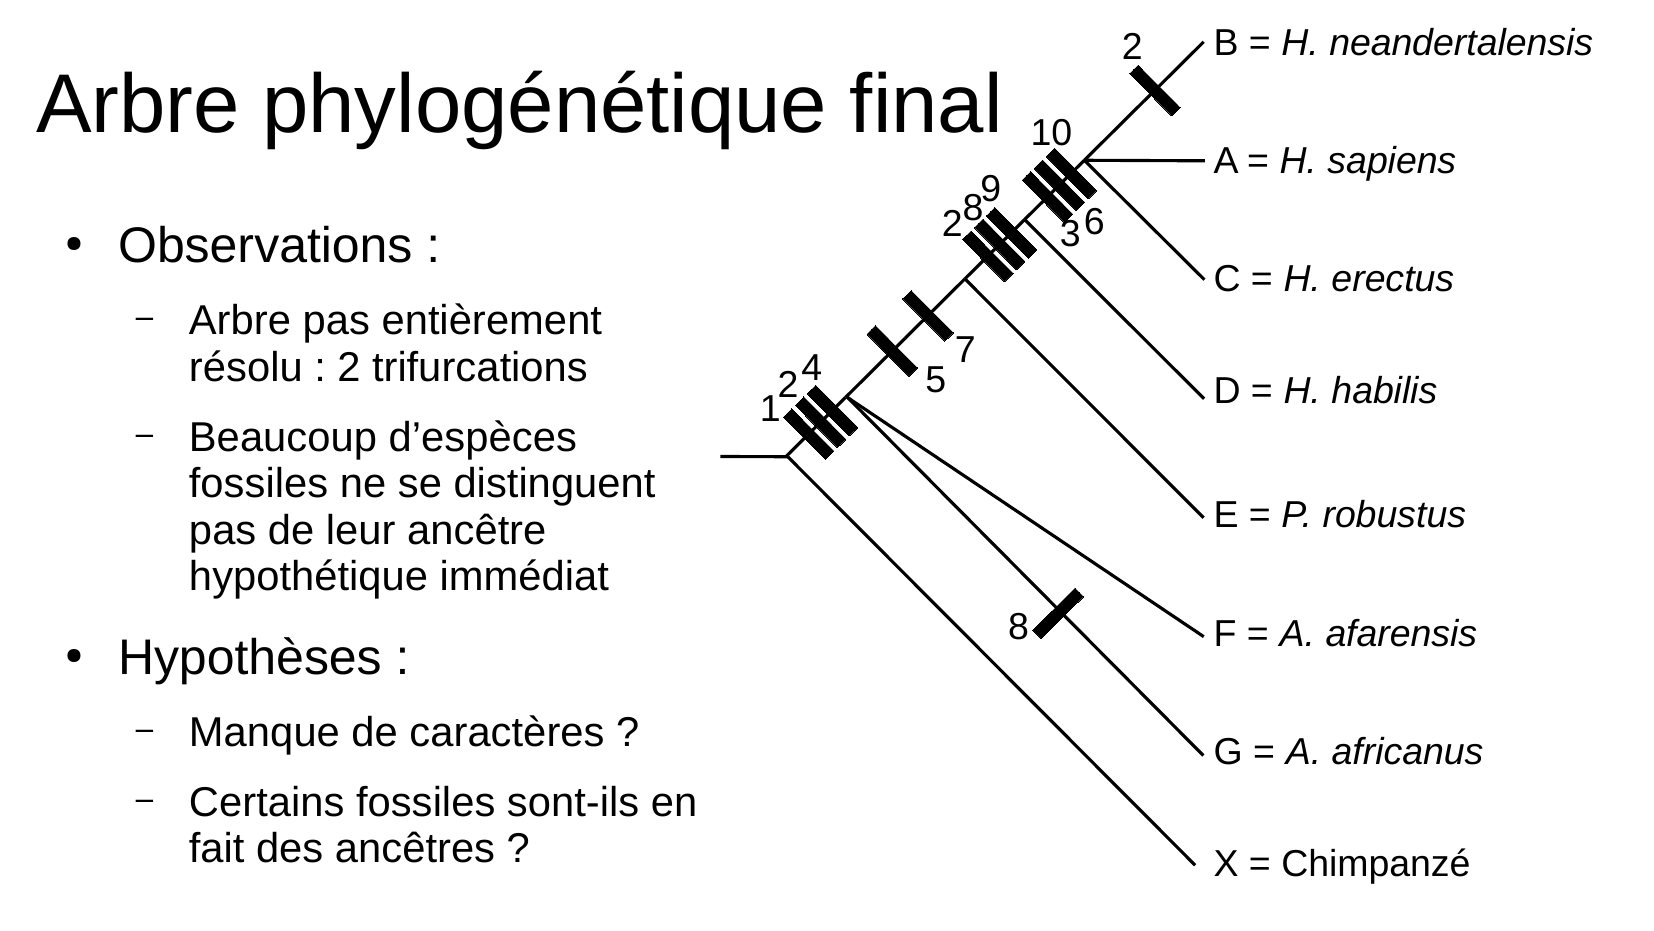

B = H. neandertalensis
2
# Arbre phylogénétique final
10
A = H. sapiens
9
8
6
2
3
Observations :
Arbre pas entièrement résolu : 2 trifurcations
Beaucoup d’espèces fossiles ne se distinguent pas de leur ancêtre hypothétique immédiat
Hypothèses :
Manque de caractères ?
Certains fossiles sont-ils en fait des ancêtres ?
C = H. erectus
7
4
5
2
D = H. habilis
1
E = P. robustus
8
F = A. afarensis
G = A. africanus
X = Chimpanzé